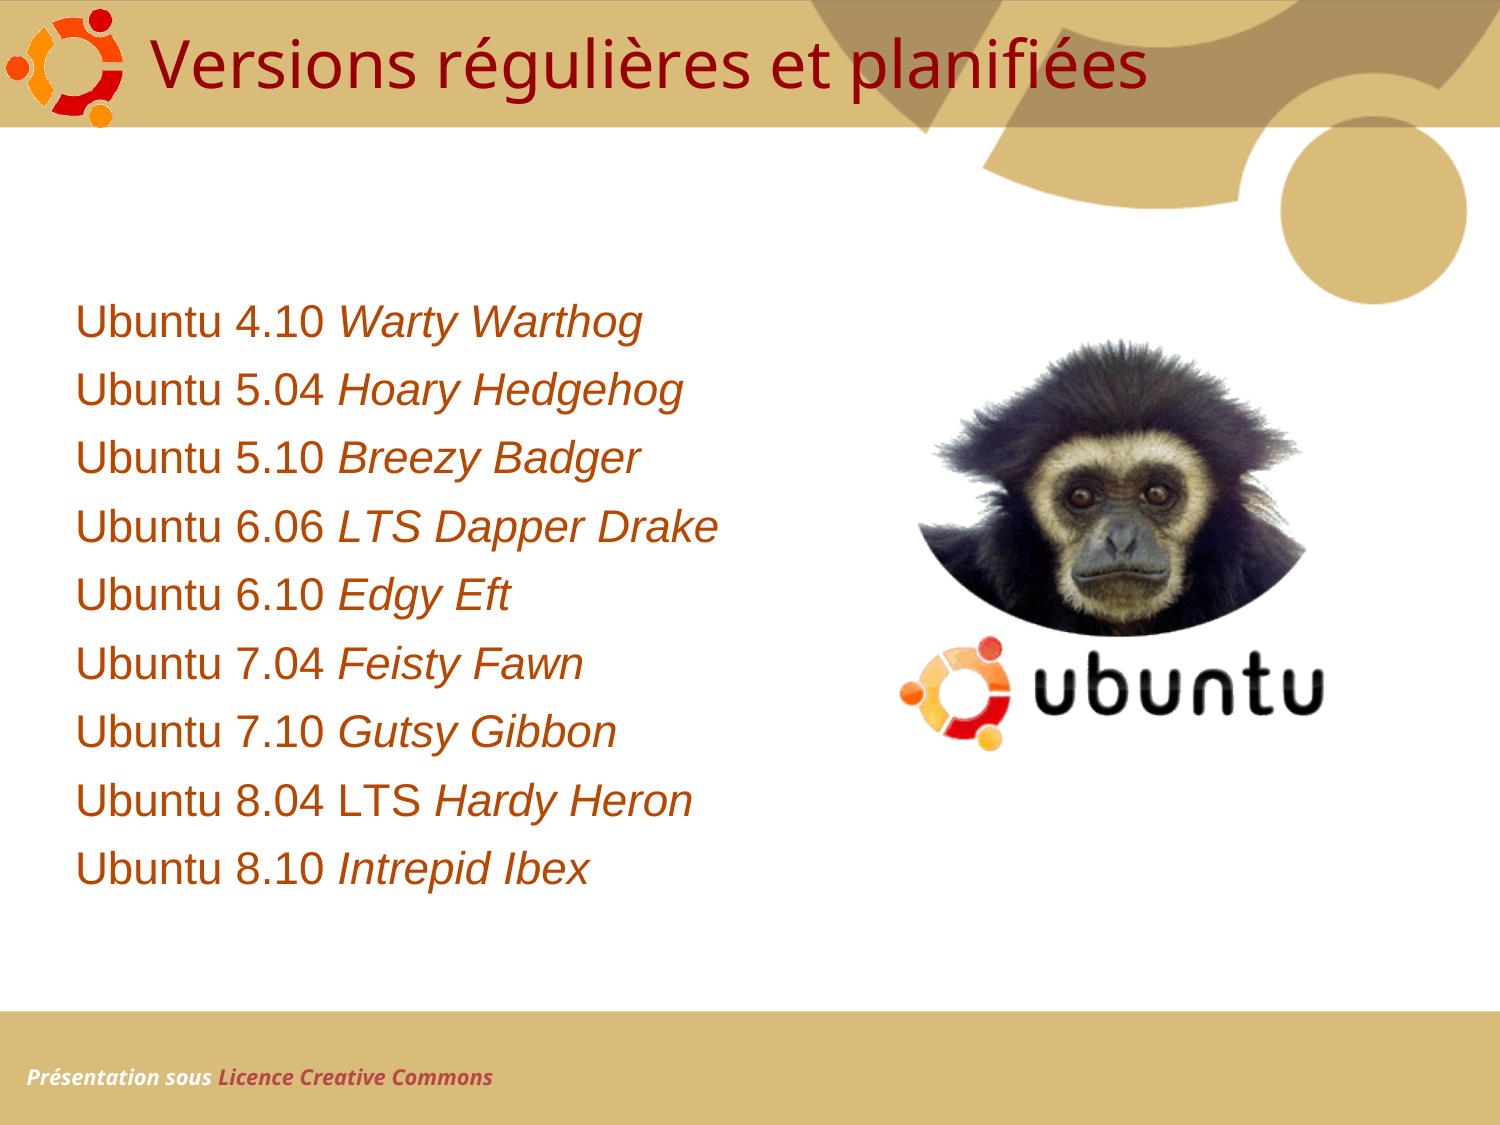

# Versions régulières et planifiées
Ubuntu 4.10 Warty Warthog
Ubuntu 5.04 Hoary Hedgehog
Ubuntu 5.10 Breezy Badger
Ubuntu 6.06 LTS Dapper Drake
Ubuntu 6.10 Edgy Eft
Ubuntu 7.04 Feisty Fawn
Ubuntu 7.10 Gutsy Gibbon
Ubuntu 8.04 LTS Hardy Heron
Ubuntu 8.10 Intrepid Ibex